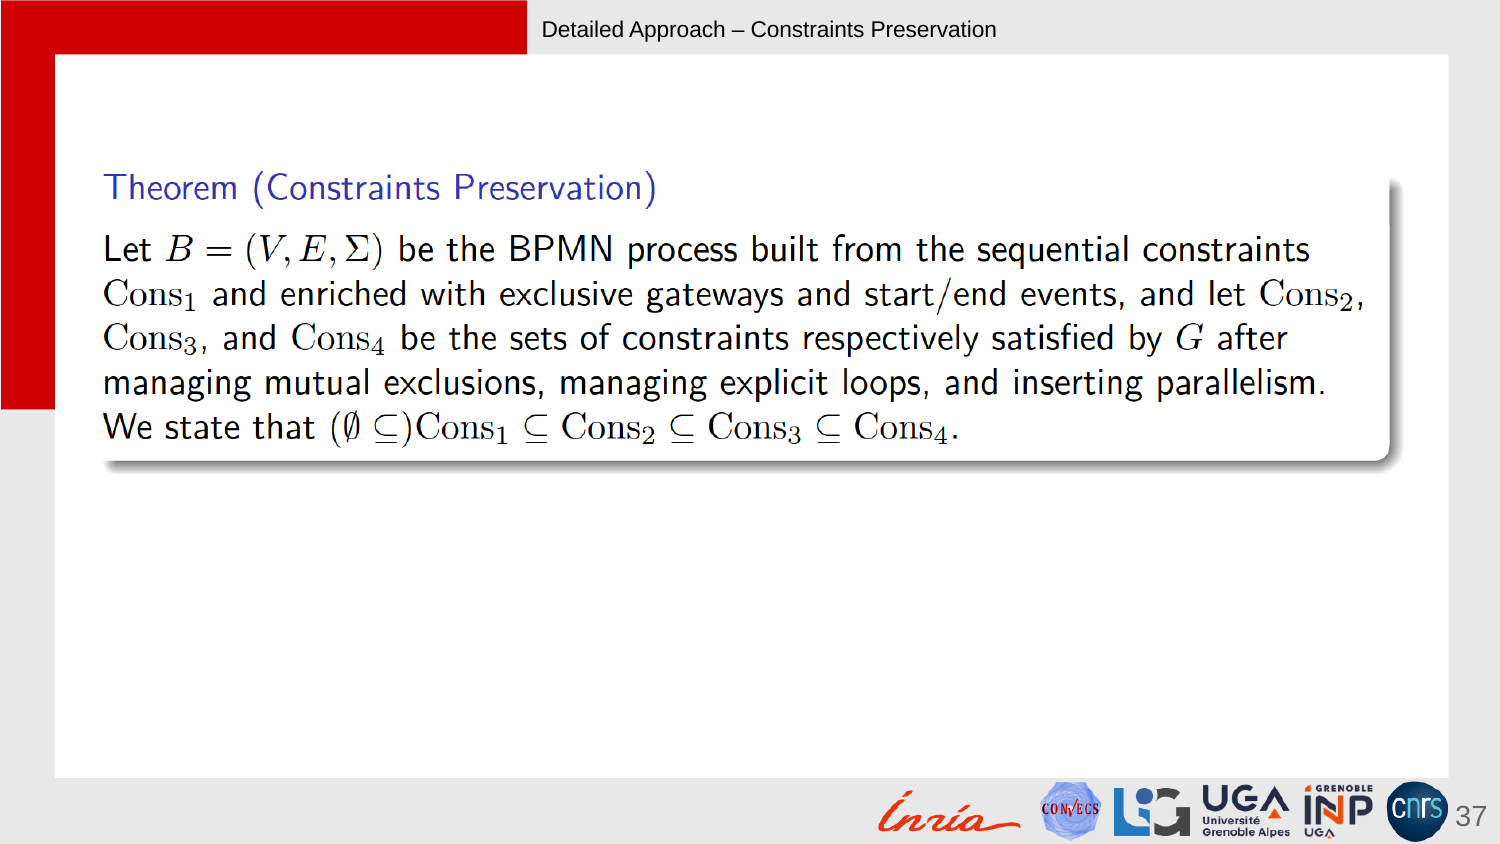

# Detailed Approach – Constraints Preservation
37